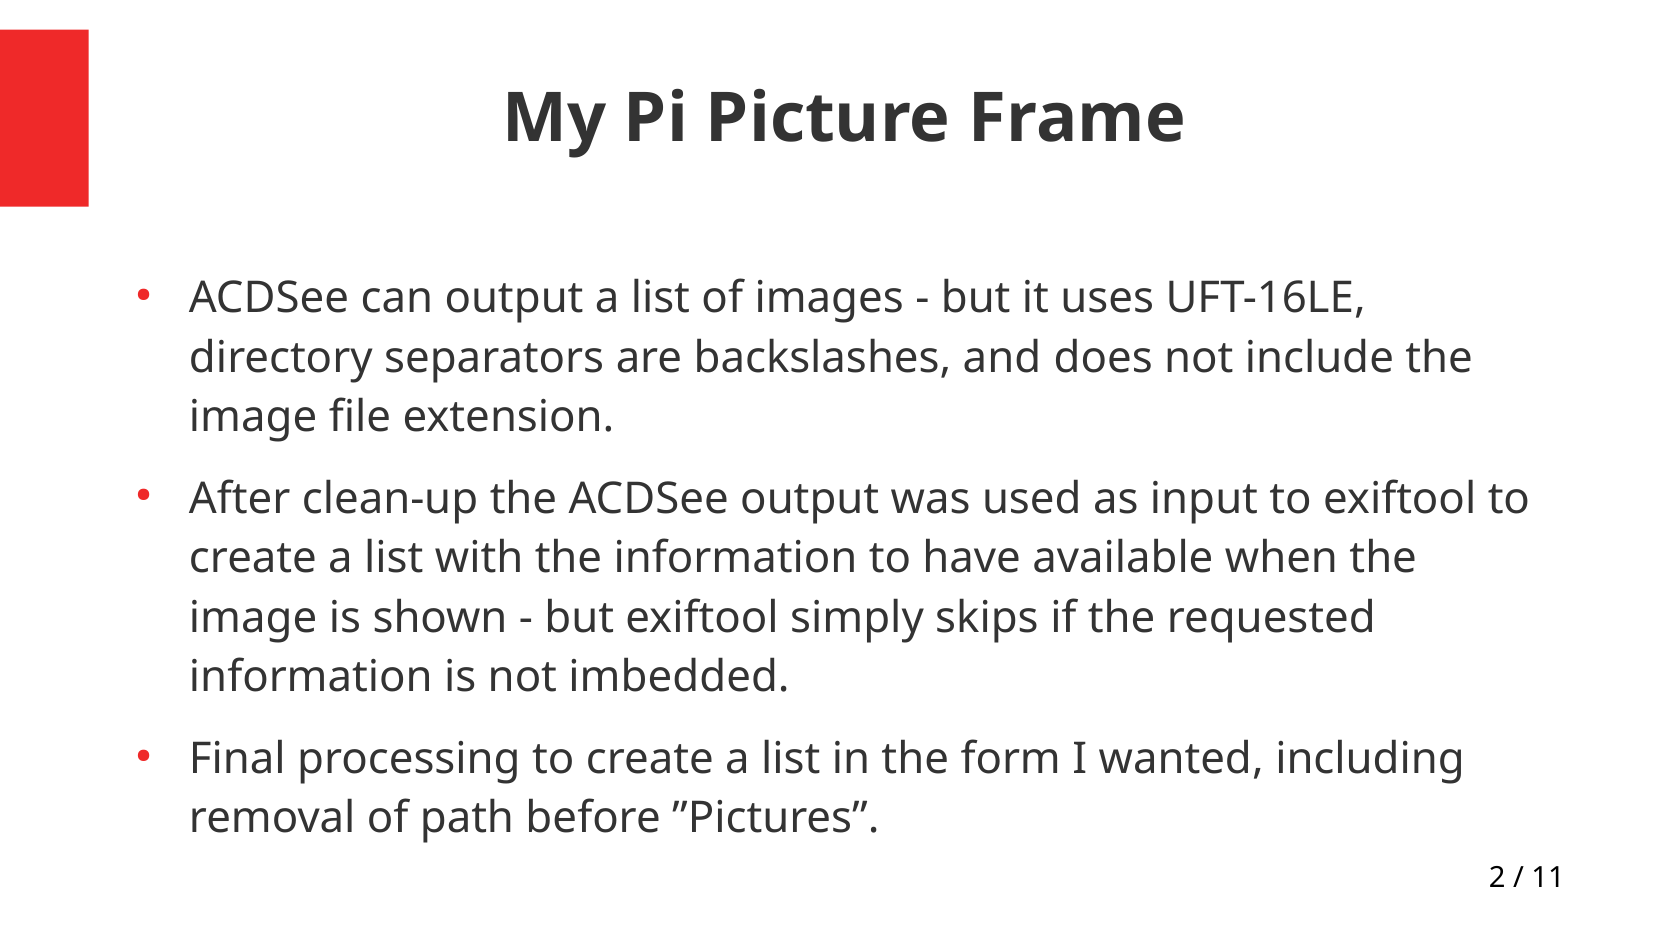

# My Pi Picture Frame
ACDSee can output a list of images - but it uses UFT-16LE, directory separators are backslashes, and does not include the image file extension.
After clean-up the ACDSee output was used as input to exiftool to create a list with the information to have available when the image is shown - but exiftool simply skips if the requested information is not imbedded.
Final processing to create a list in the form I wanted, including removal of path before ”Pictures”.
2